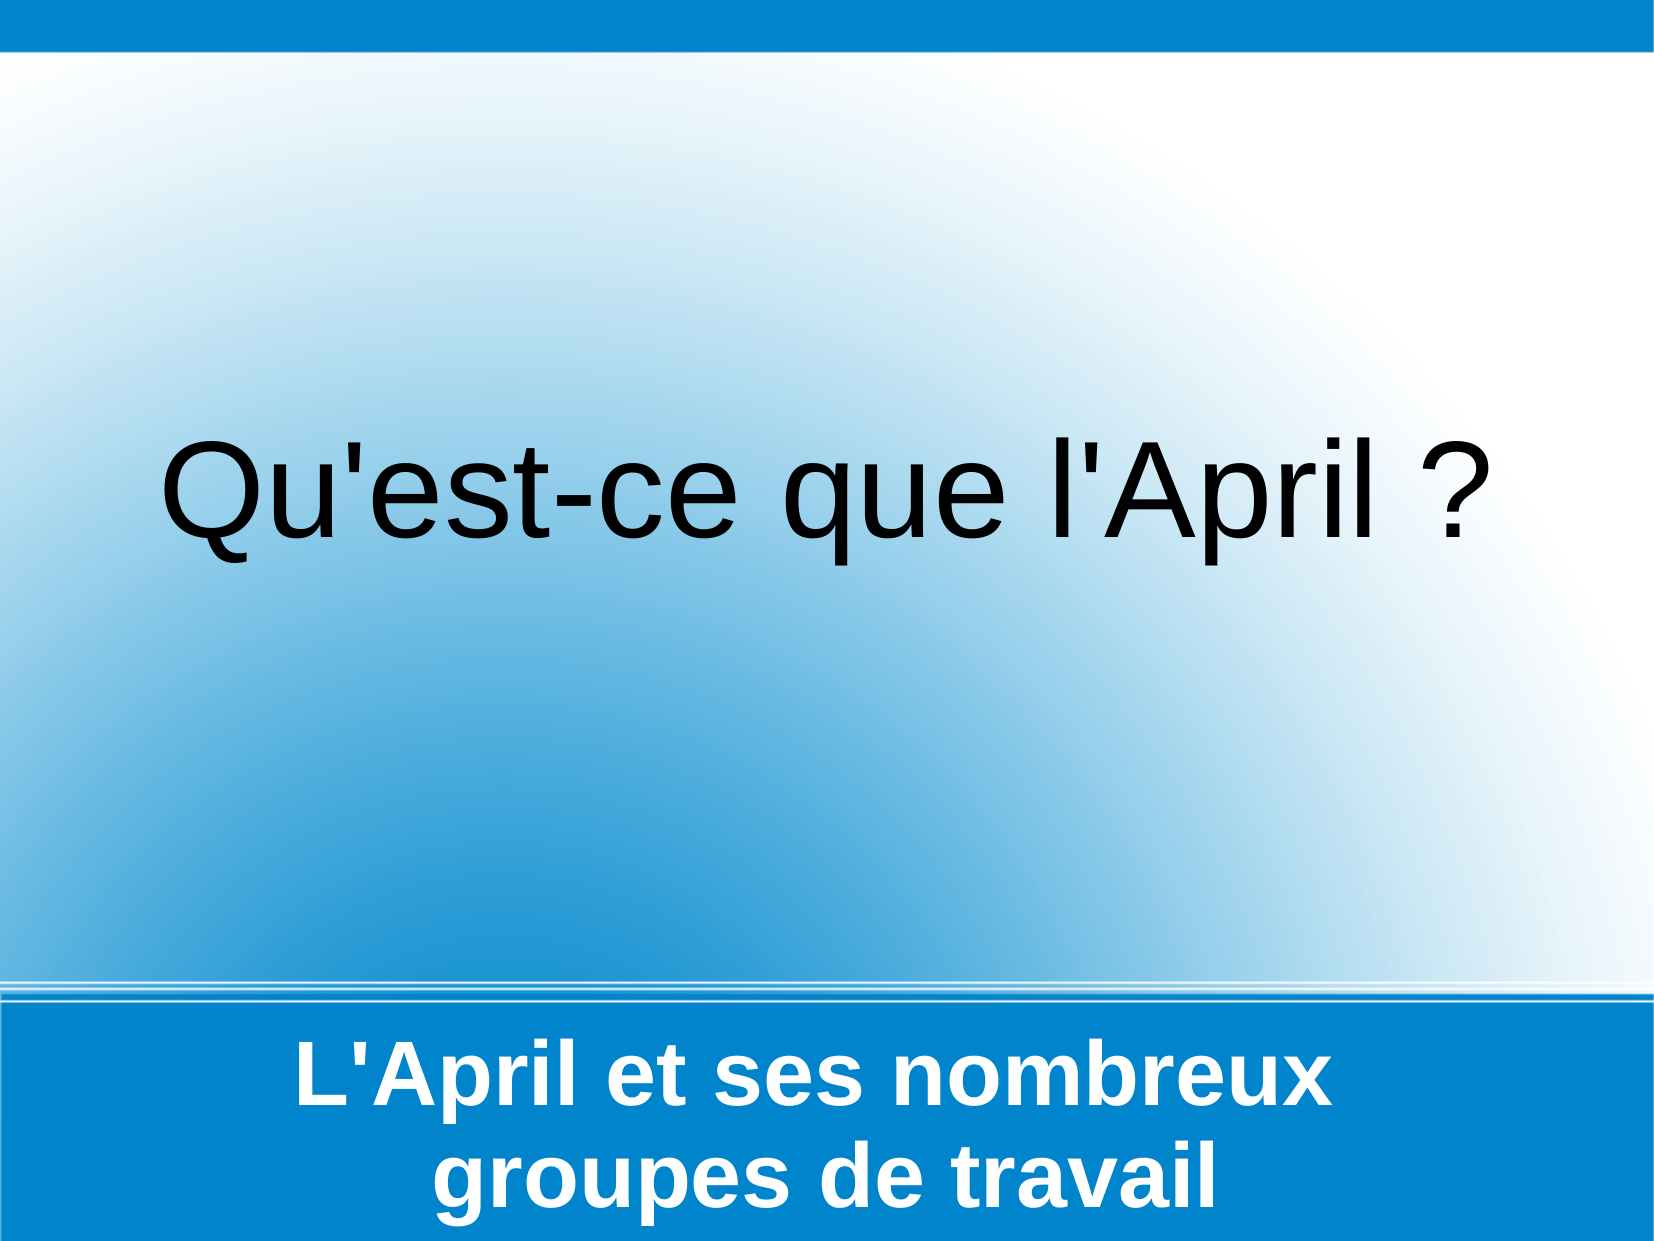

Qu'est-ce que l'April ?
# L'April et ses nombreux groupes de travail